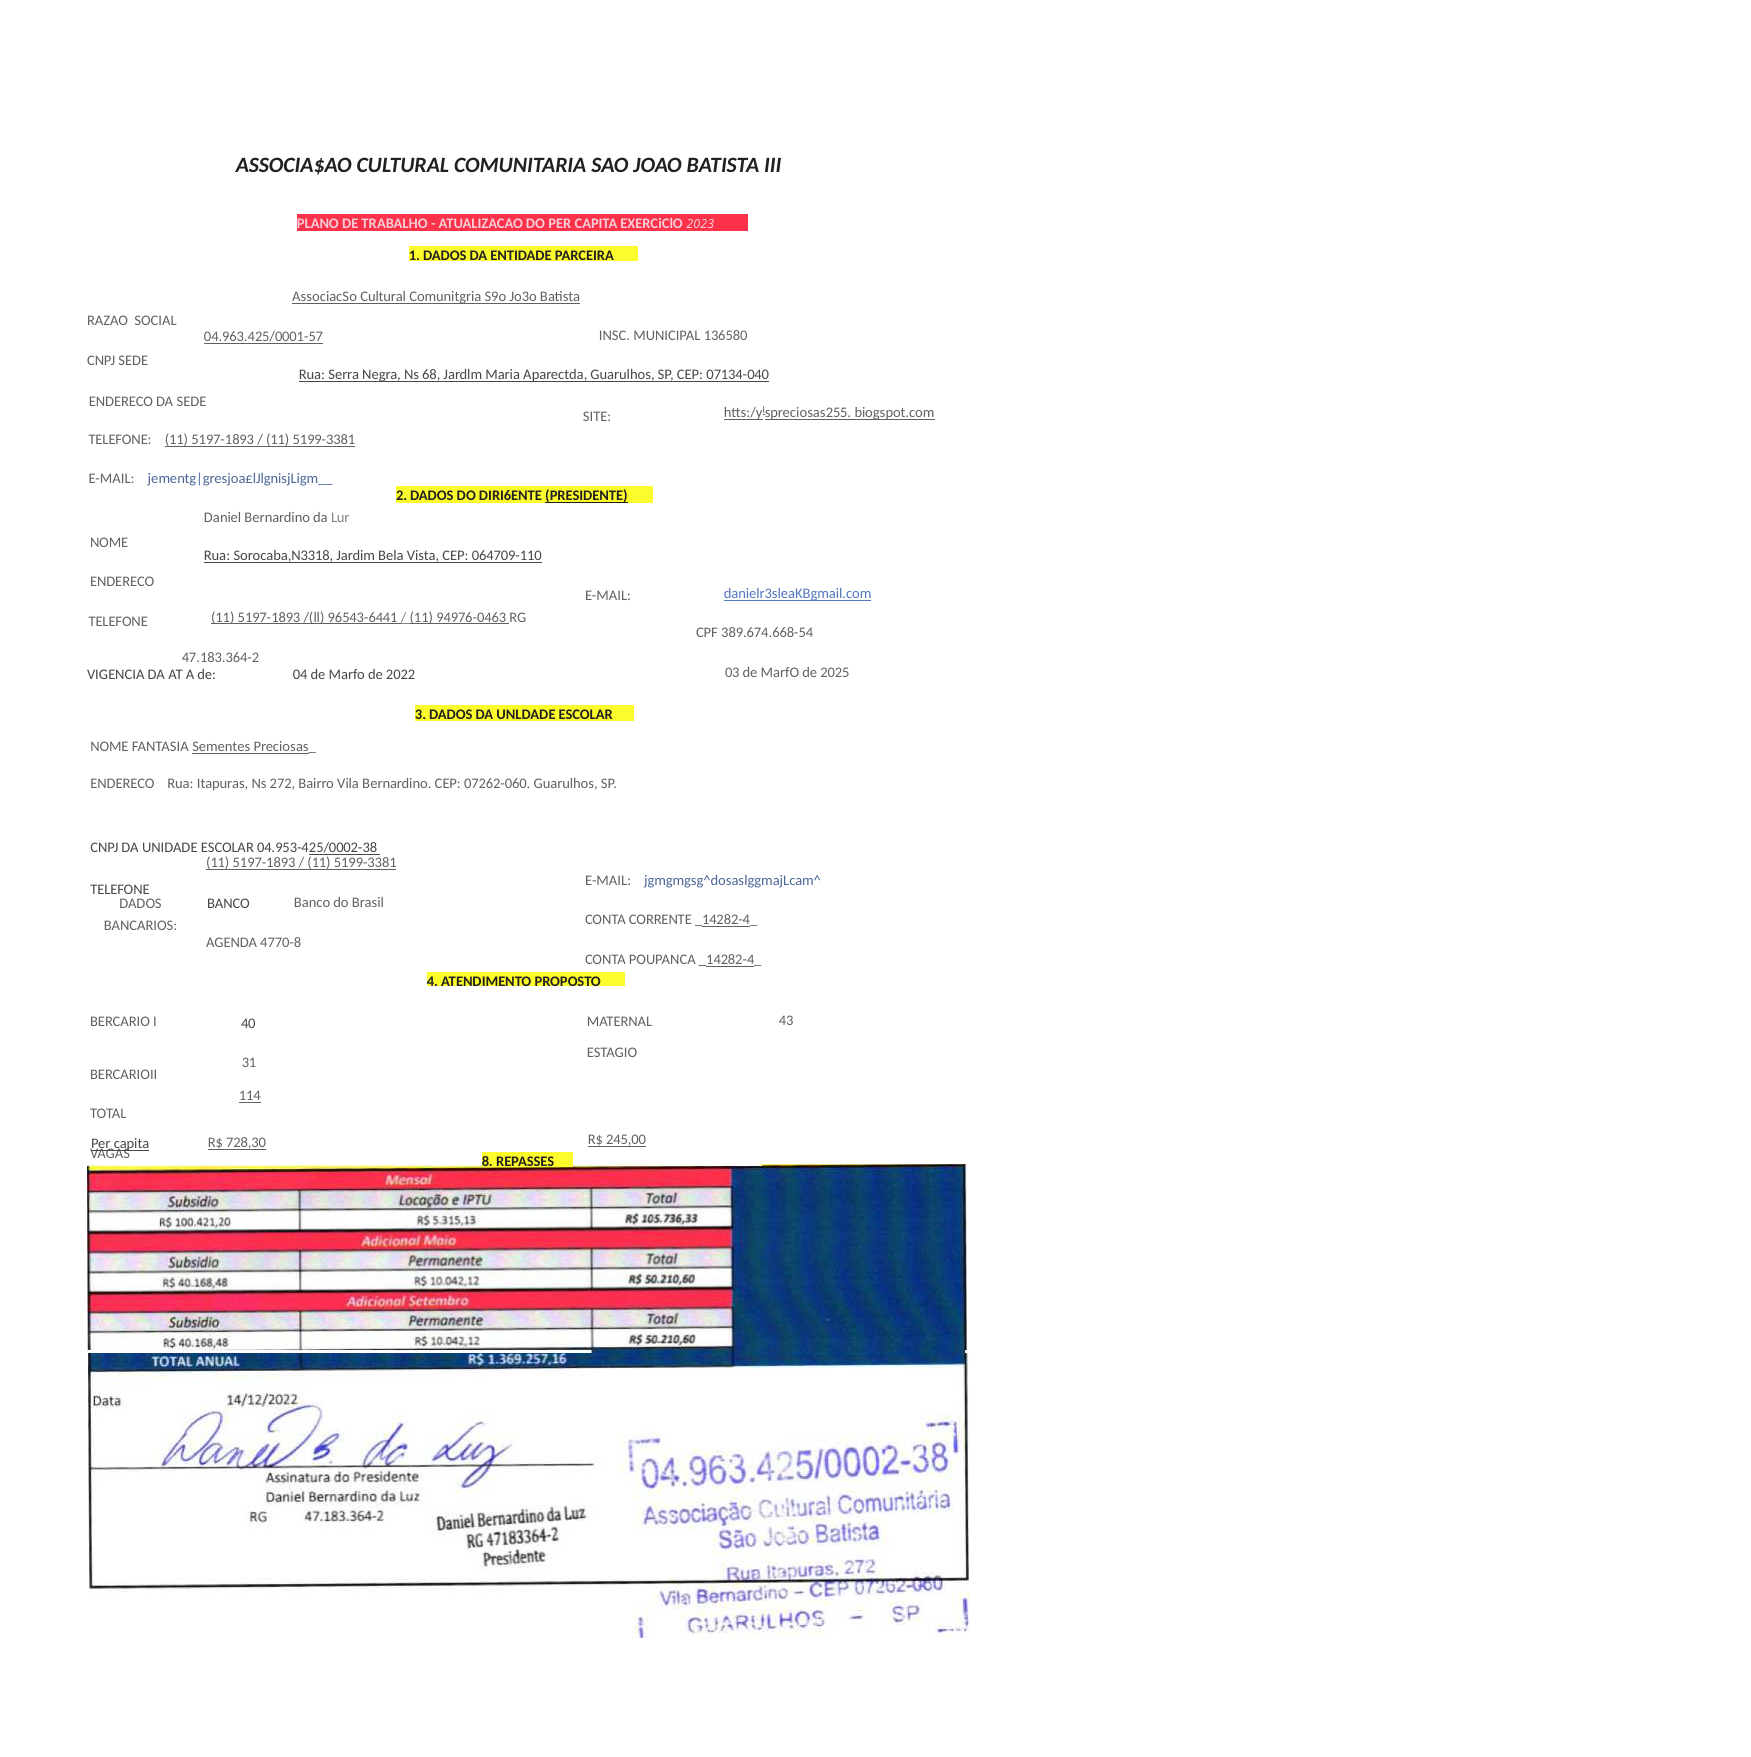

ASSOCIA$AO CULTURAL COMUNITARIA SAO JOAO BATISTA III
PLANO DE TRABALHO - ATUALIZACAO DO PER CAPITA EXERCiClO 2023
1. DADOS DA ENTIDADE PARCEIRA
AssociacSo Cultural Comunitgria S9o Jo3o Batista
RAZAO SOCIAL CNPJ SEDE
INSC. MUNICIPAL 136580
04.963.425/0001-57
Rua: Serra Negra, Ns 68, Jardlm Maria Aparectda, Guarulhos, SP, CEP: 07134-040
ENDERECO DA SEDE
htts:/ylspreciosas255. biogspot.com
SITE:
TELEFONE: (11) 5197-1893 / (11) 5199-3381
E-MAIL: jementg|gresjoa£lJlgnisjLigm__
2. DADOS DO DIRI6ENTE (PRESIDENTE)
Daniel Bernardino da Lur
NOME
Rua: Sorocaba,N3318, Jardim Bela Vista, CEP: 064709-110
ENDERECO
danielr3sleaKBgmail.com
(11) 5197-1893 /(ll) 96543-6441 / (11) 94976-0463 RG 47.183.364-2
E-MAIL:
TELEFONE
CPF 389.674.668-54
03 de MarfO de 2025
VIGENCIA DA AT A de:
04 de Marfo de 2022
3. DADOS DA UNLDADE ESCOLAR
NOME FANTASIA Sementes Preciosas_
ENDERECO Rua: Itapuras, Ns 272, Bairro Vila Bernardino. CEP: 07262-060. Guarulhos, SP.
CNPJ DA UNIDADE ESCOLAR 04.953-425/0002-38
E-MAIL: jgmgmgsg^dosaslggmajLcam^
CONTA CORRENTE _14282-4_
CONTA POUPANCA _14282-4_
(11) 5197-1893 / (11) 5199-3381
TELEFONE
Banco do Brasil
DADOS
BANCARIOS:
BANCO
AGENDA 4770-8
4. ATENDIMENTO PROPOSTO
43
BERCARIO I
bercArioii TOTAL VAGAS
MATERNAL
estAgio
40
31
114
R$ 245,00
R$ 728,30
Per capita
8. REPASSES